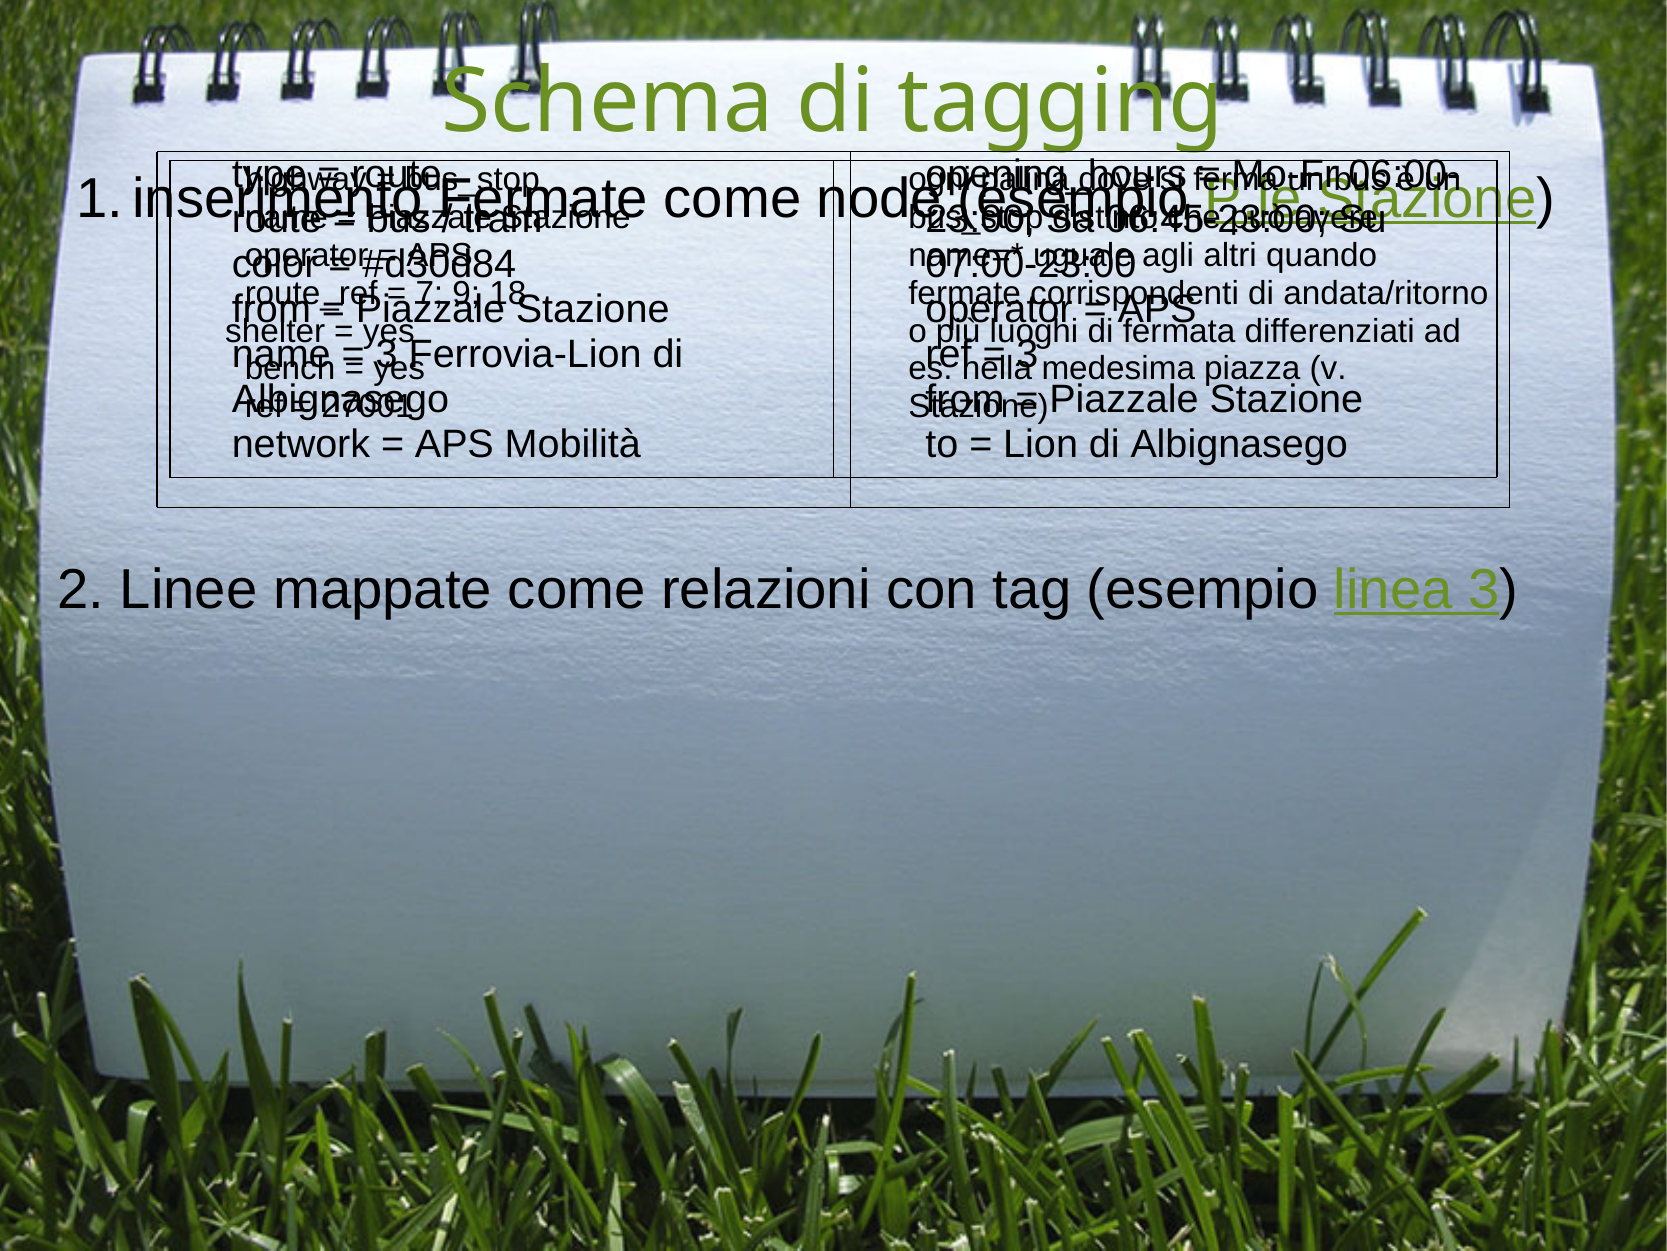

# Schema di tagging
type = route
route = bus / tram
color = #d30d84
from = Piazzale Stazione
name = 3 Ferrovia-Lion di Albignasego
network = APS Mobilità
opening_hours = Mo-Fr 06:00-23:00; Sa 06:45-23:00; Su 07:00-23:00
operator = APS
ref = 3
from = Piazzale Stazione
to = Lion di Albignasego
highway = bus_stop
name = Piazzale Stazione
operator = APS
route_ref = 7; 9; 18
      shelter = yes
bench = yes
ref = 27001
ogni palina dove si ferma un bus è un bus_stop distinto che può avere name=* uguale agli altri quando fermate corrispondenti di andata/ritorno o più luoghi di fermata differenziati ad es. nella medesima piazza (v. Stazione)
inserimento Fermate come node (esempio P.le Stazione)
2. Linee mappate come relazioni con tag (esempio linea 3)